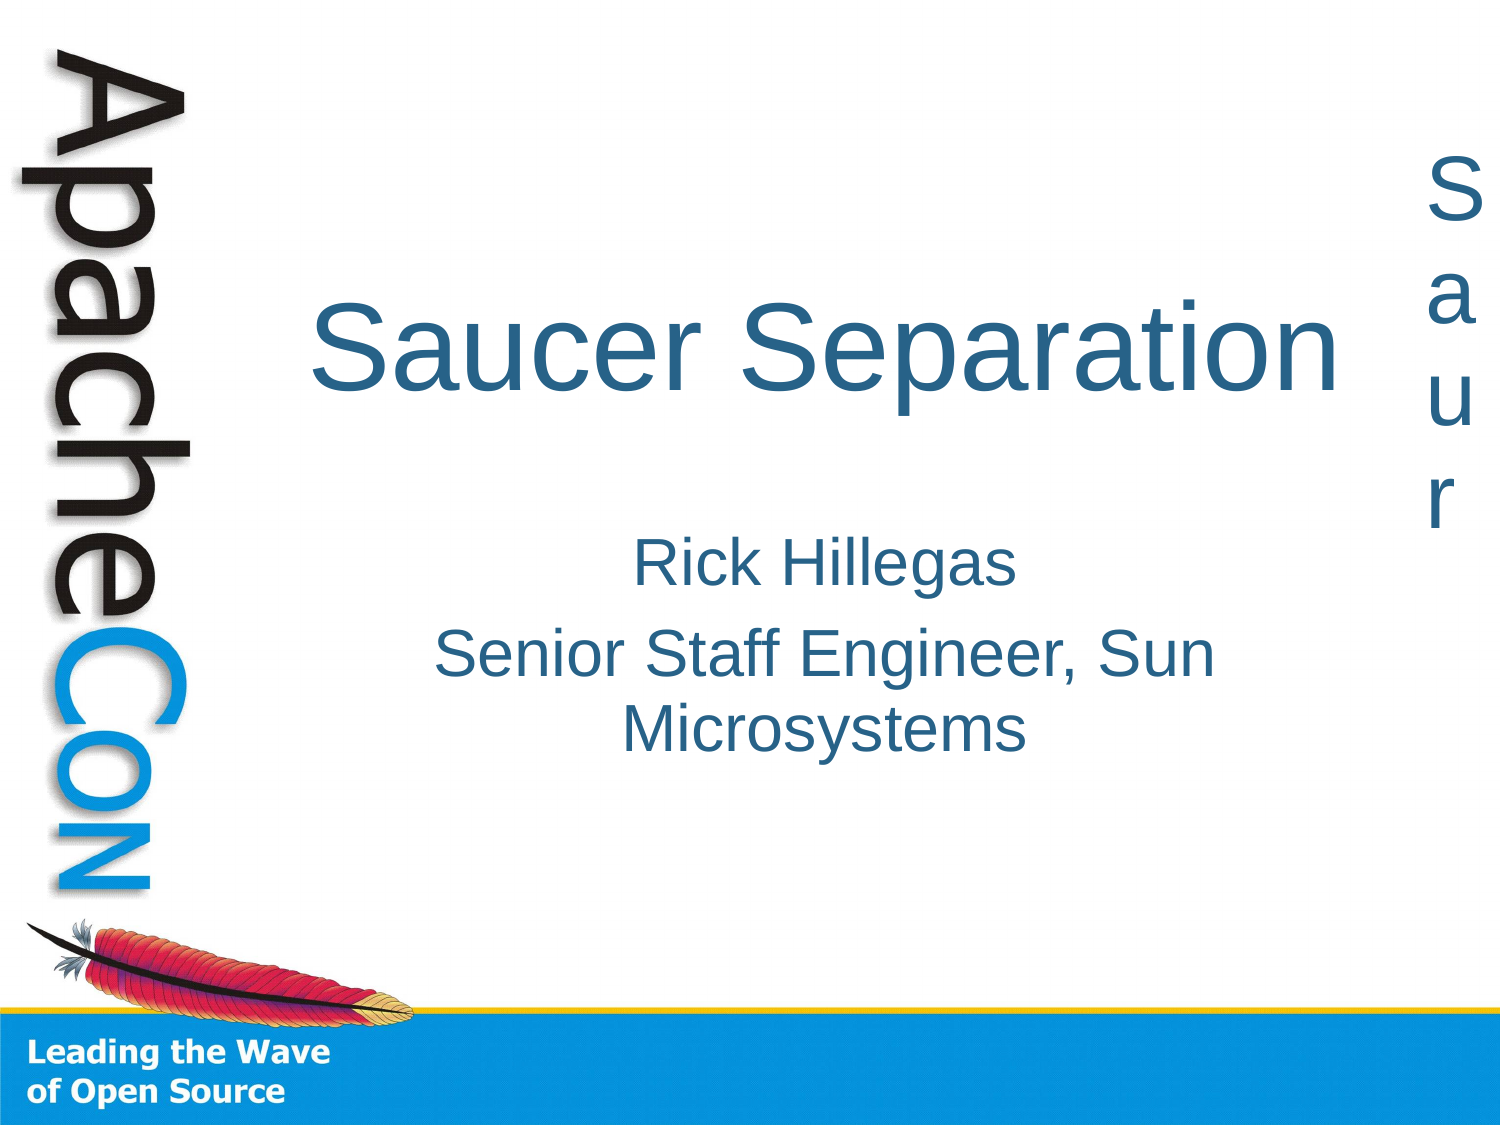

# Saur
Saucer Separation
Rick Hillegas
Senior Staff Engineer, Sun Microsystems